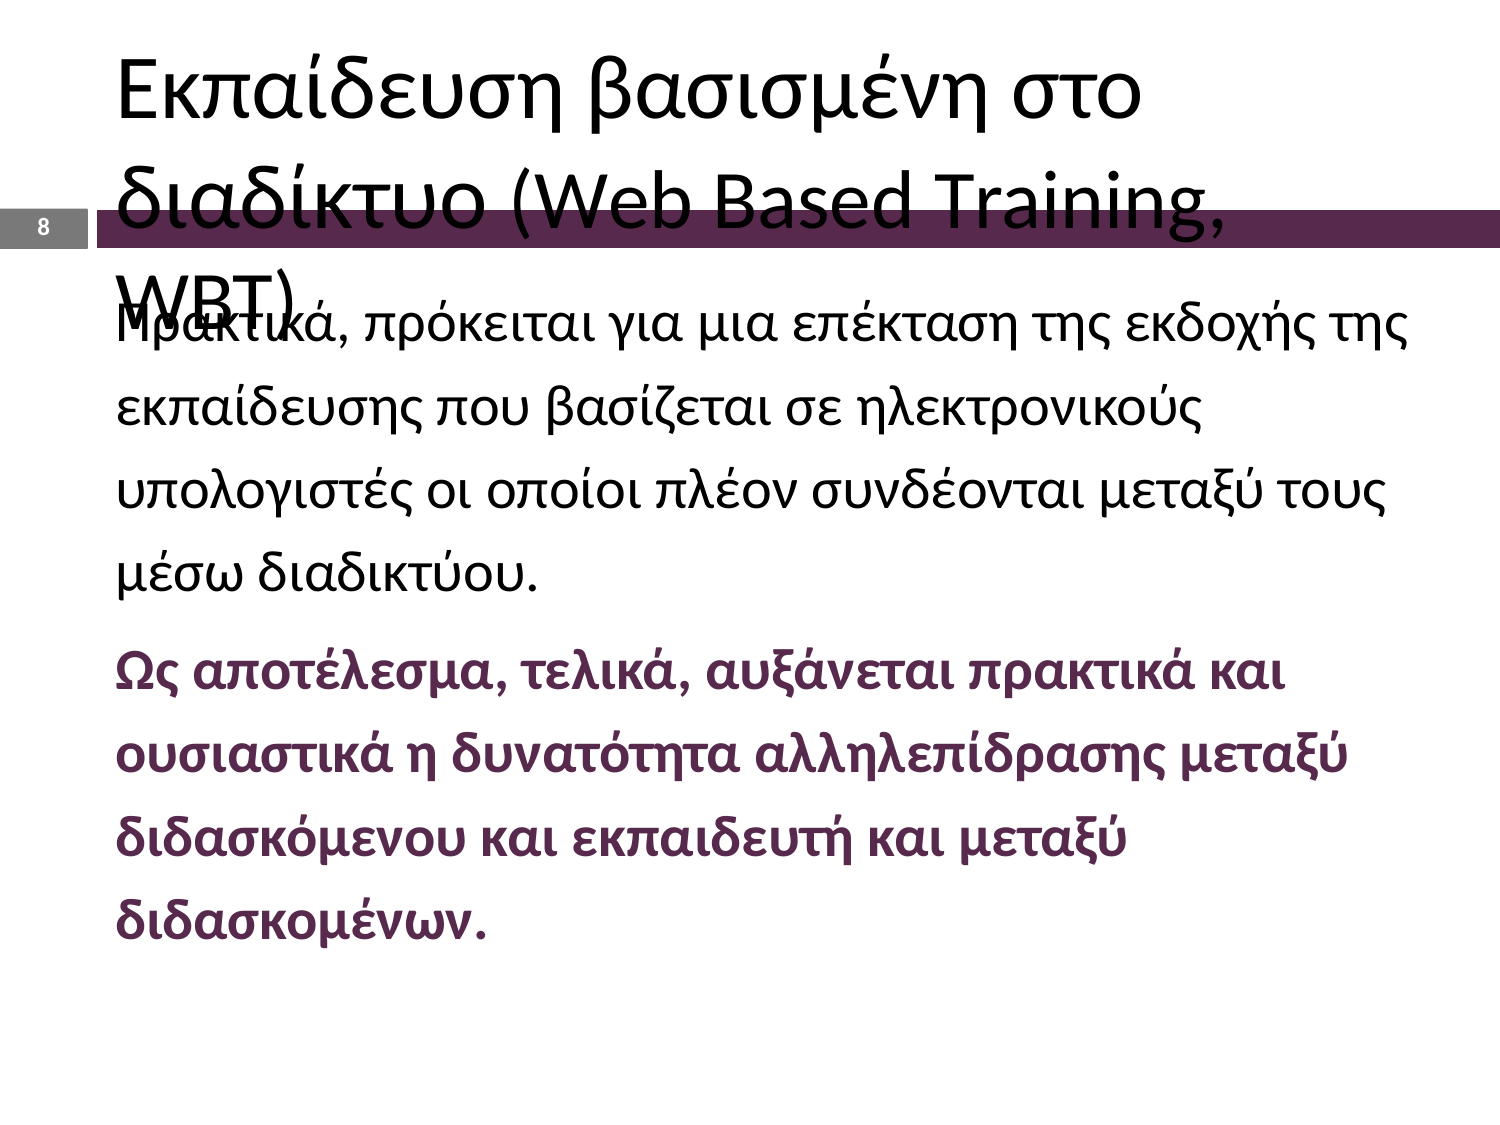

# Εκπαίδευση βασισμένη στο διαδίκτυο (Web Based Training, WBT)
7
Πρακτικά, πρόκειται για μια επέκταση της εκδοχής της εκπαίδευσης που βασίζεται σε ηλεκτρονικούς υπολογιστές οι οποίοι πλέον συνδέονται μεταξύ τους μέσω διαδικτύου.
Ως αποτέλεσμα, τελικά, αυξάνεται πρακτικά και ουσιαστικά η δυνατότητα αλληλεπίδρασης μεταξύ διδασκόμενου και εκπαιδευτή και μεταξύ διδασκομένων.